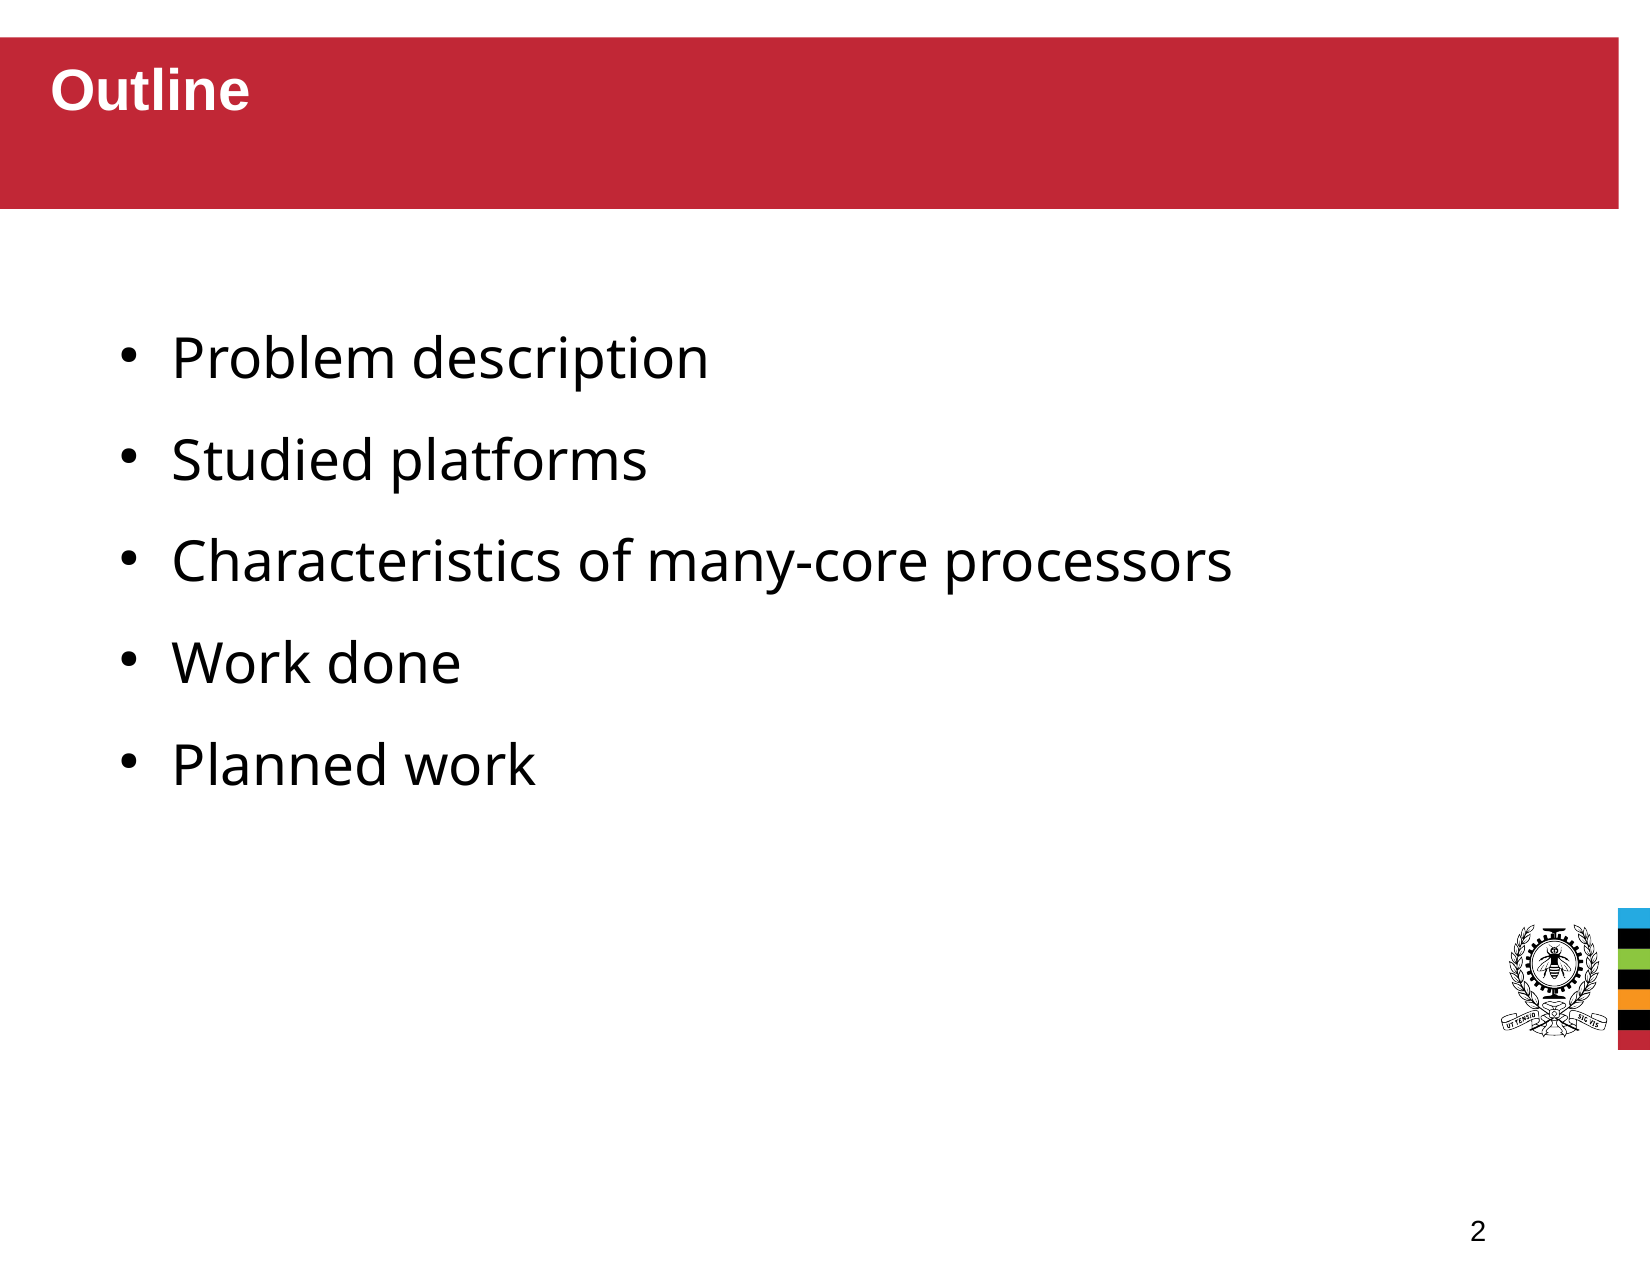

Outline
# Problem description
Studied platforms
Characteristics of many-core processors
Work done
Planned work